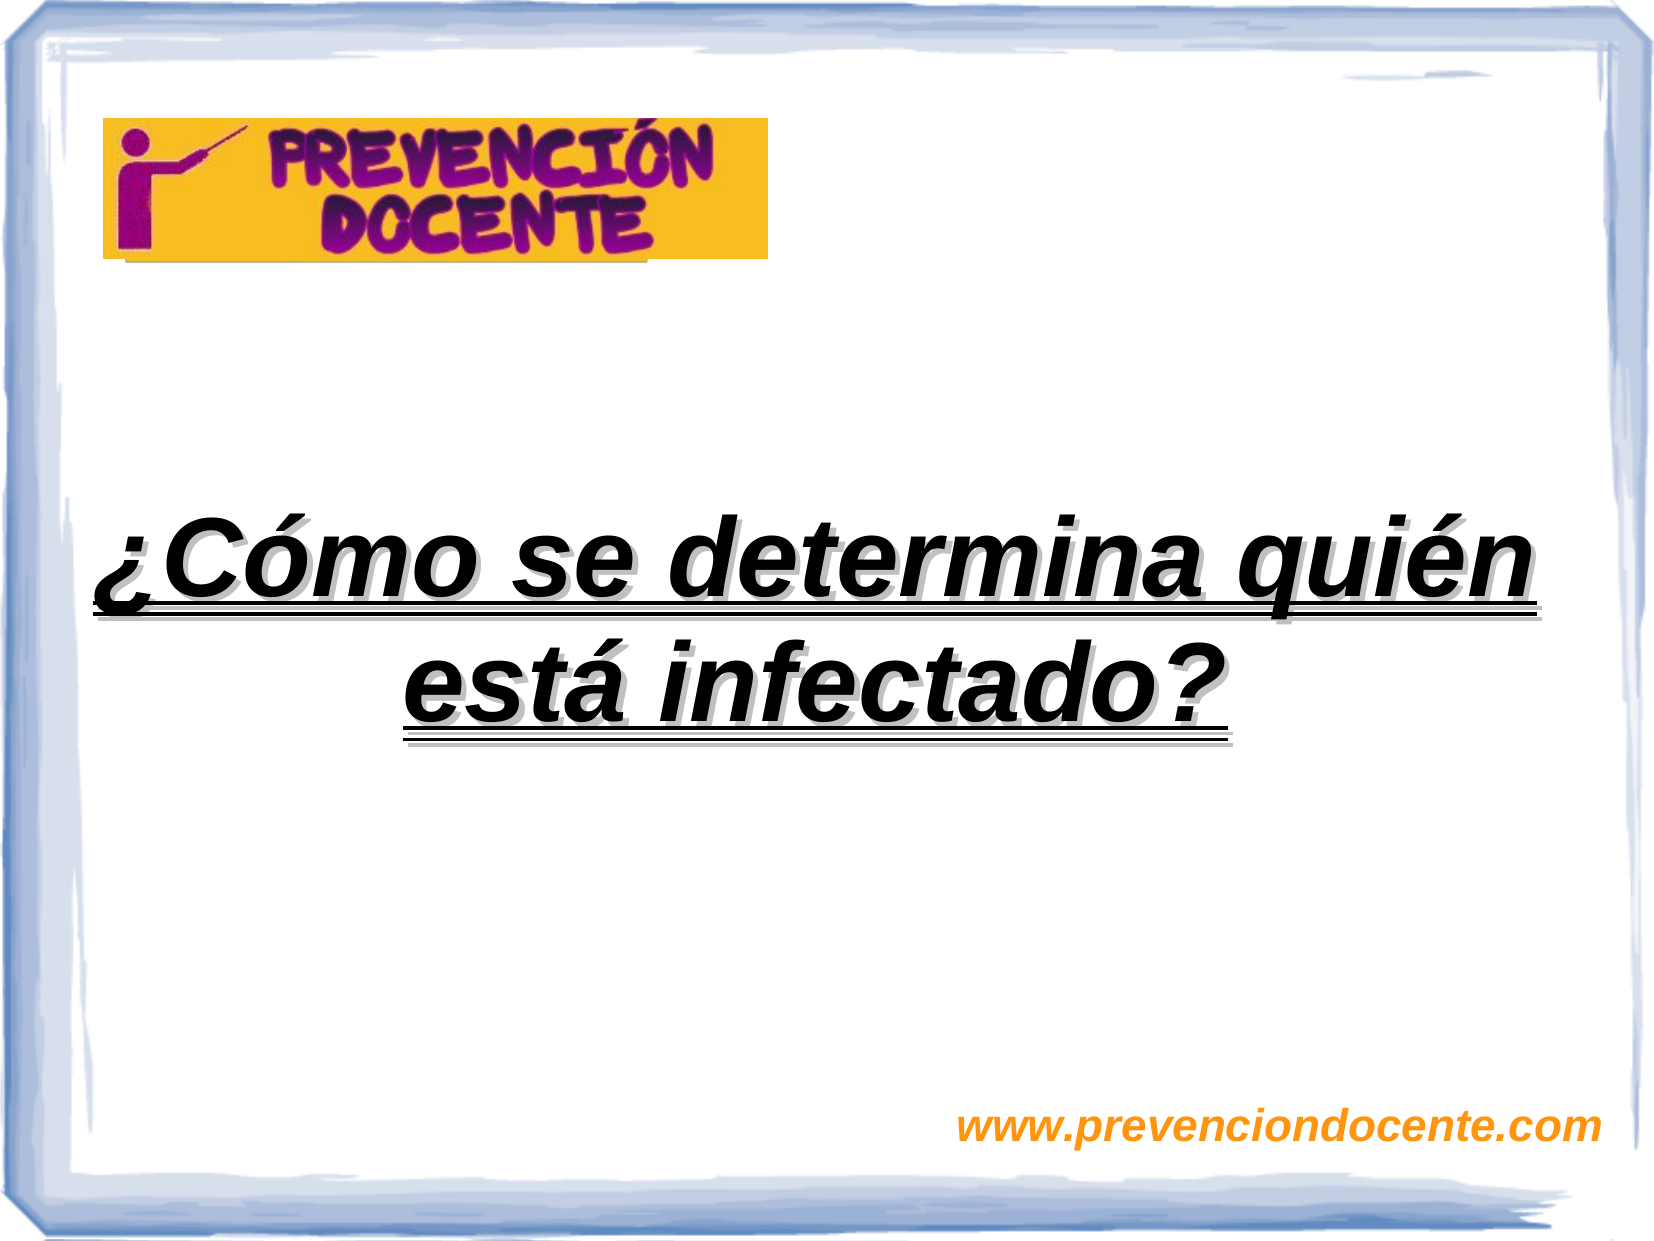

# ¿Cómo se determina quién está infectado?
www.prevenciondocente.com